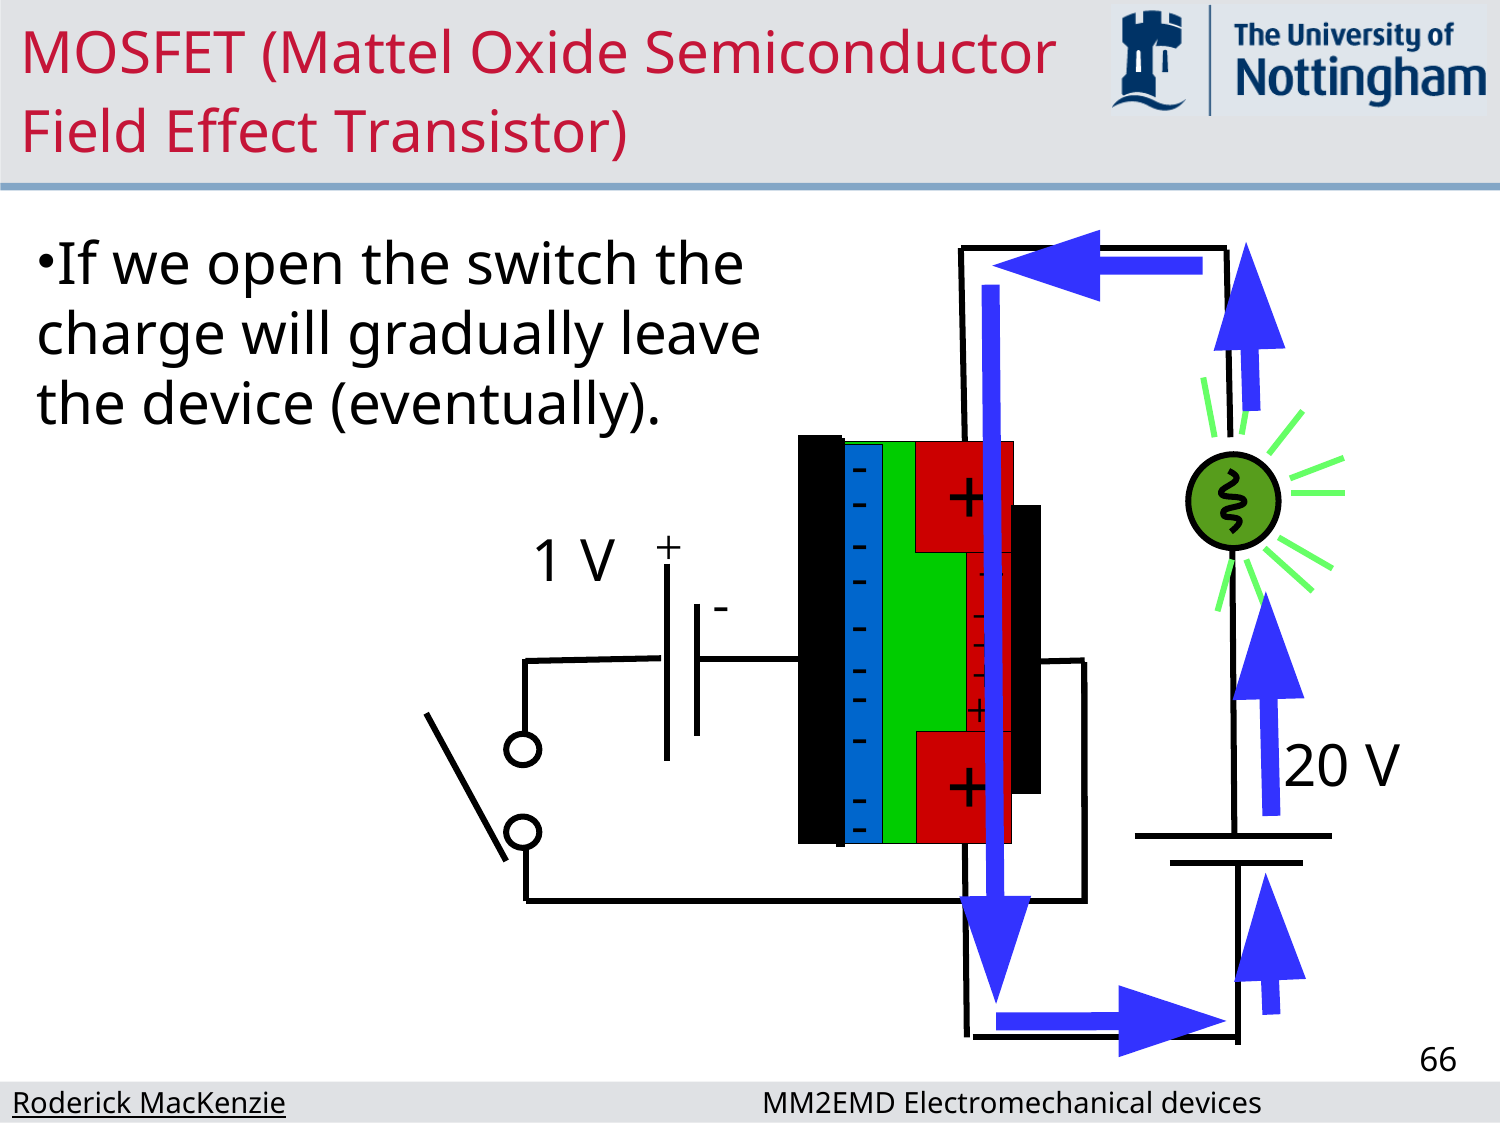

# MOSFET (Mattel Oxide Semiconductor Field Effect Transistor)
If we open the switch the charge will gradually leave the device (eventually).
-
+
-
-
+
1 V
+
-
-
+
-
+
-
+
-
+
-
20 V
+
-
-